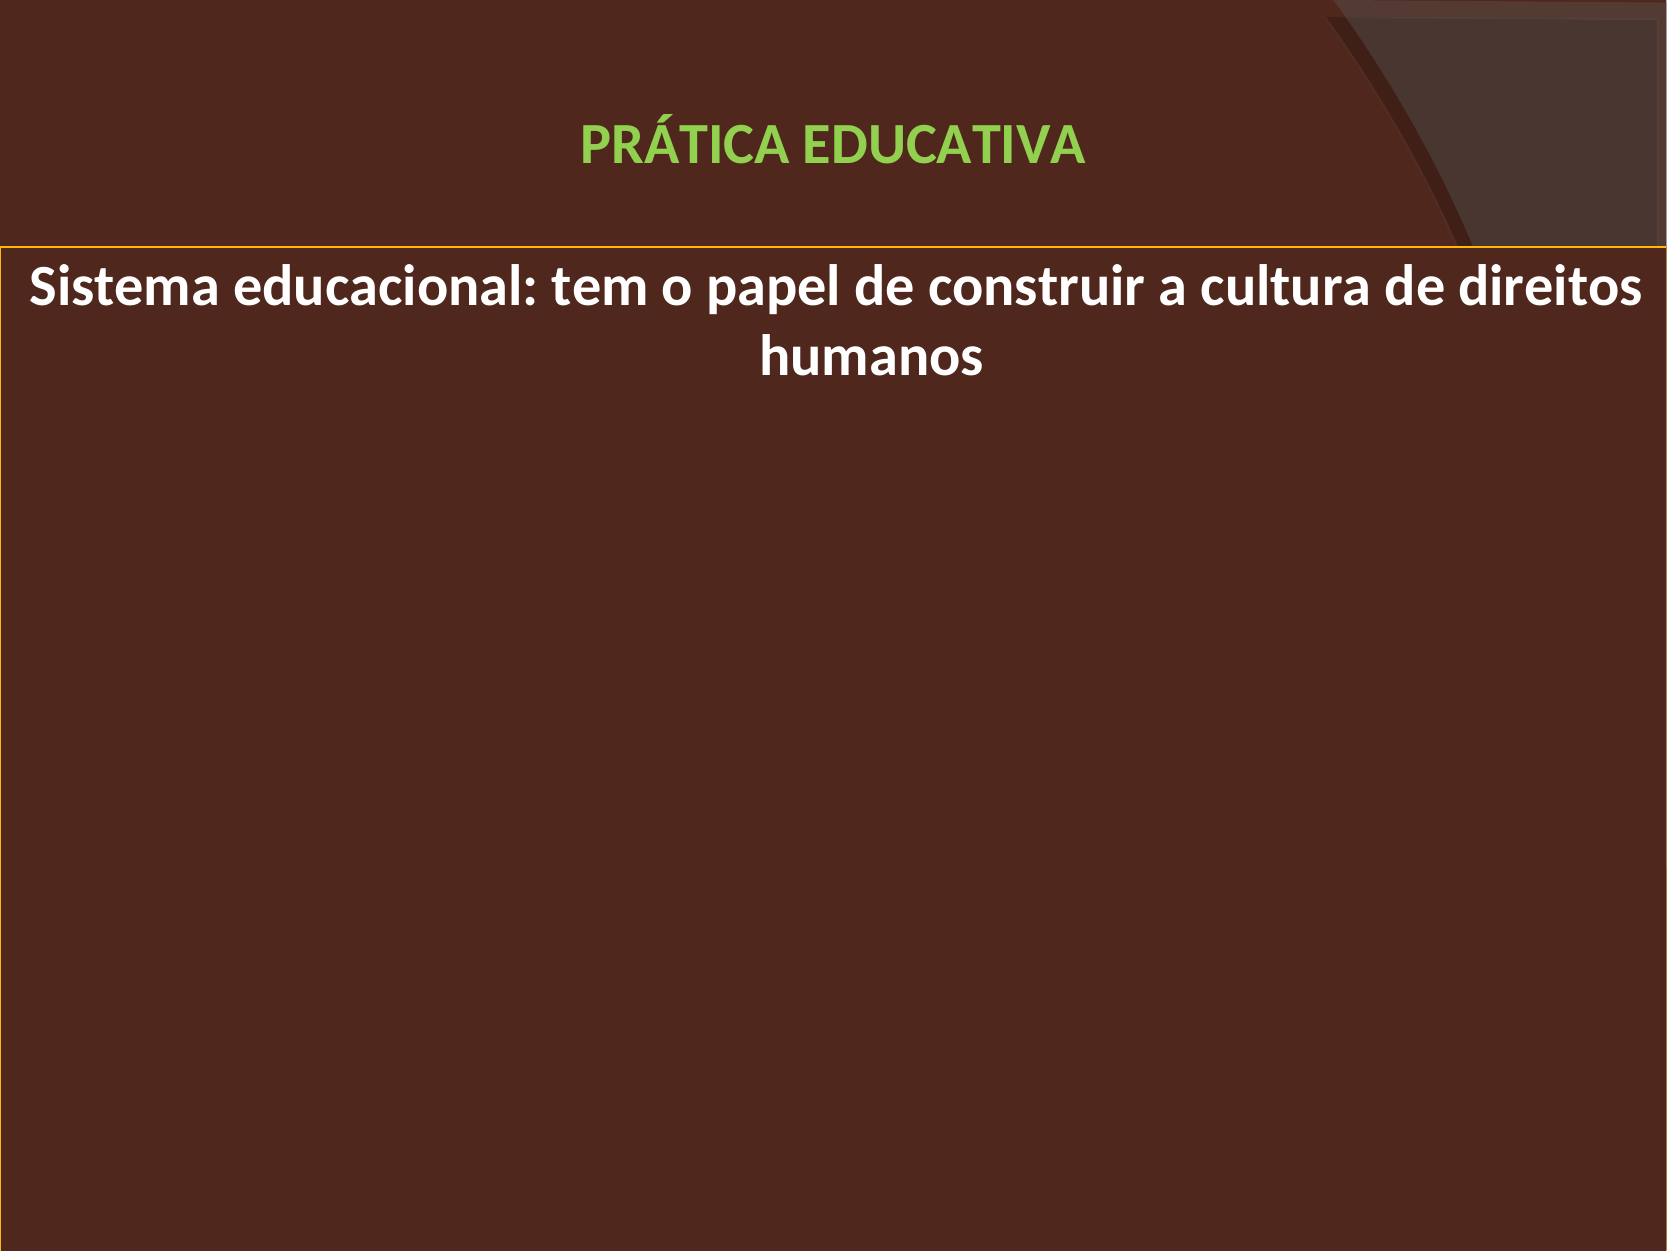

PRÁTICA EDUCATIVA
# Sistema educacional: tem o papel de construir a cultura de direitos humanos